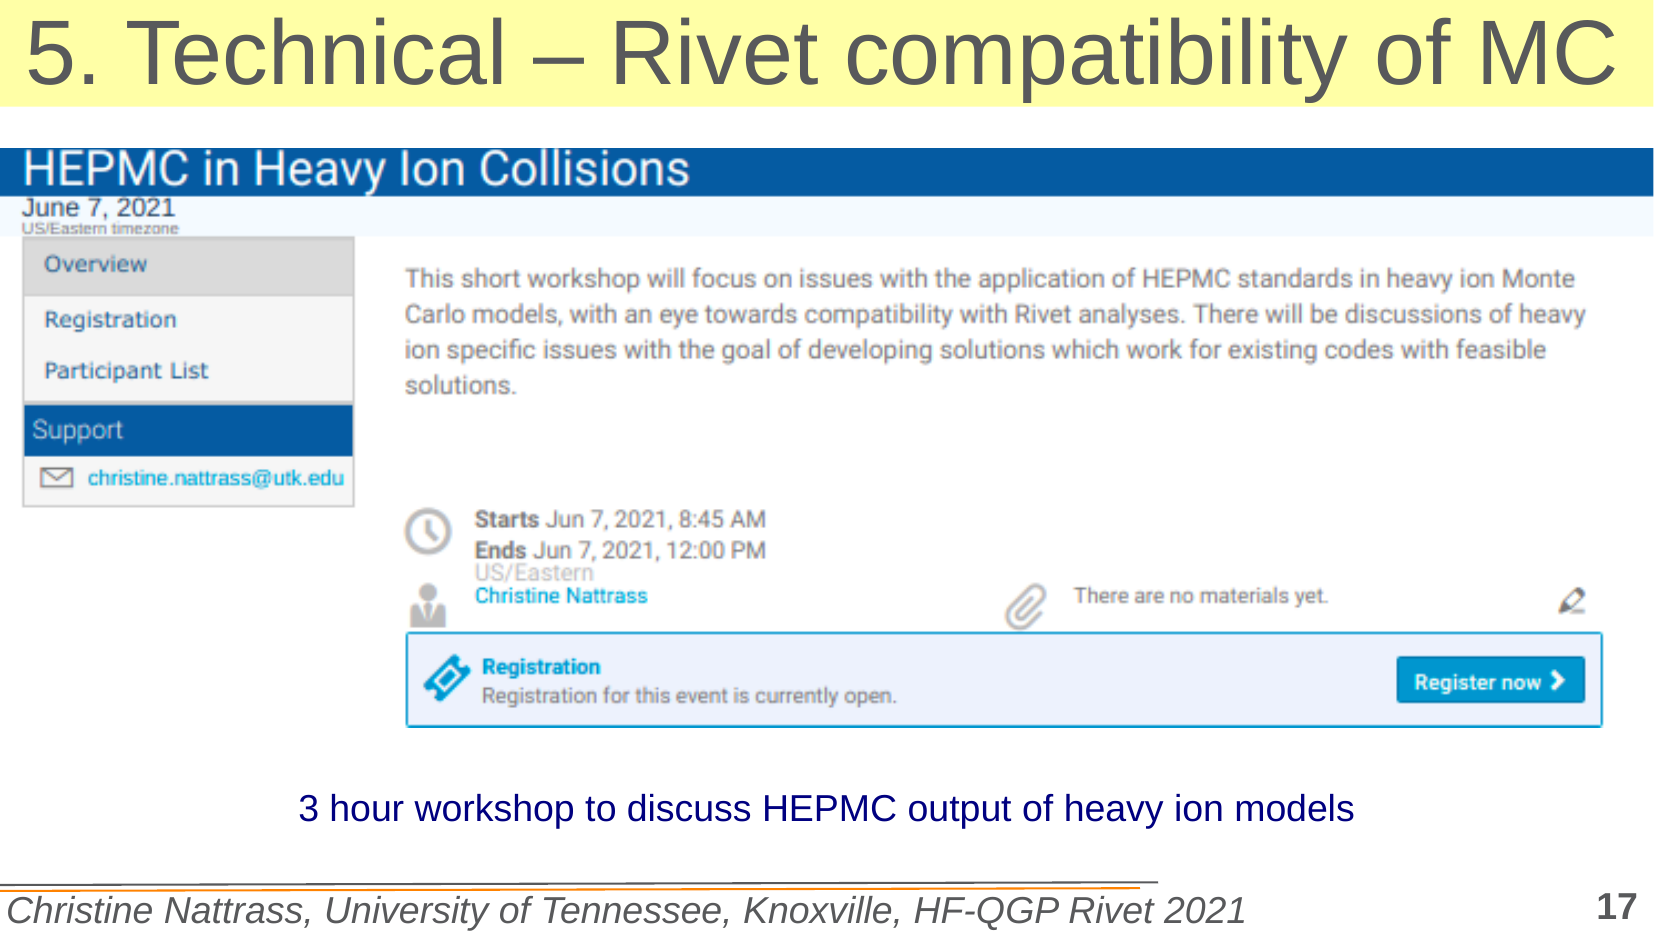

5. Technical – Rivet compatibility of MC
#
3 hour workshop to discuss HEPMC output of heavy ion models